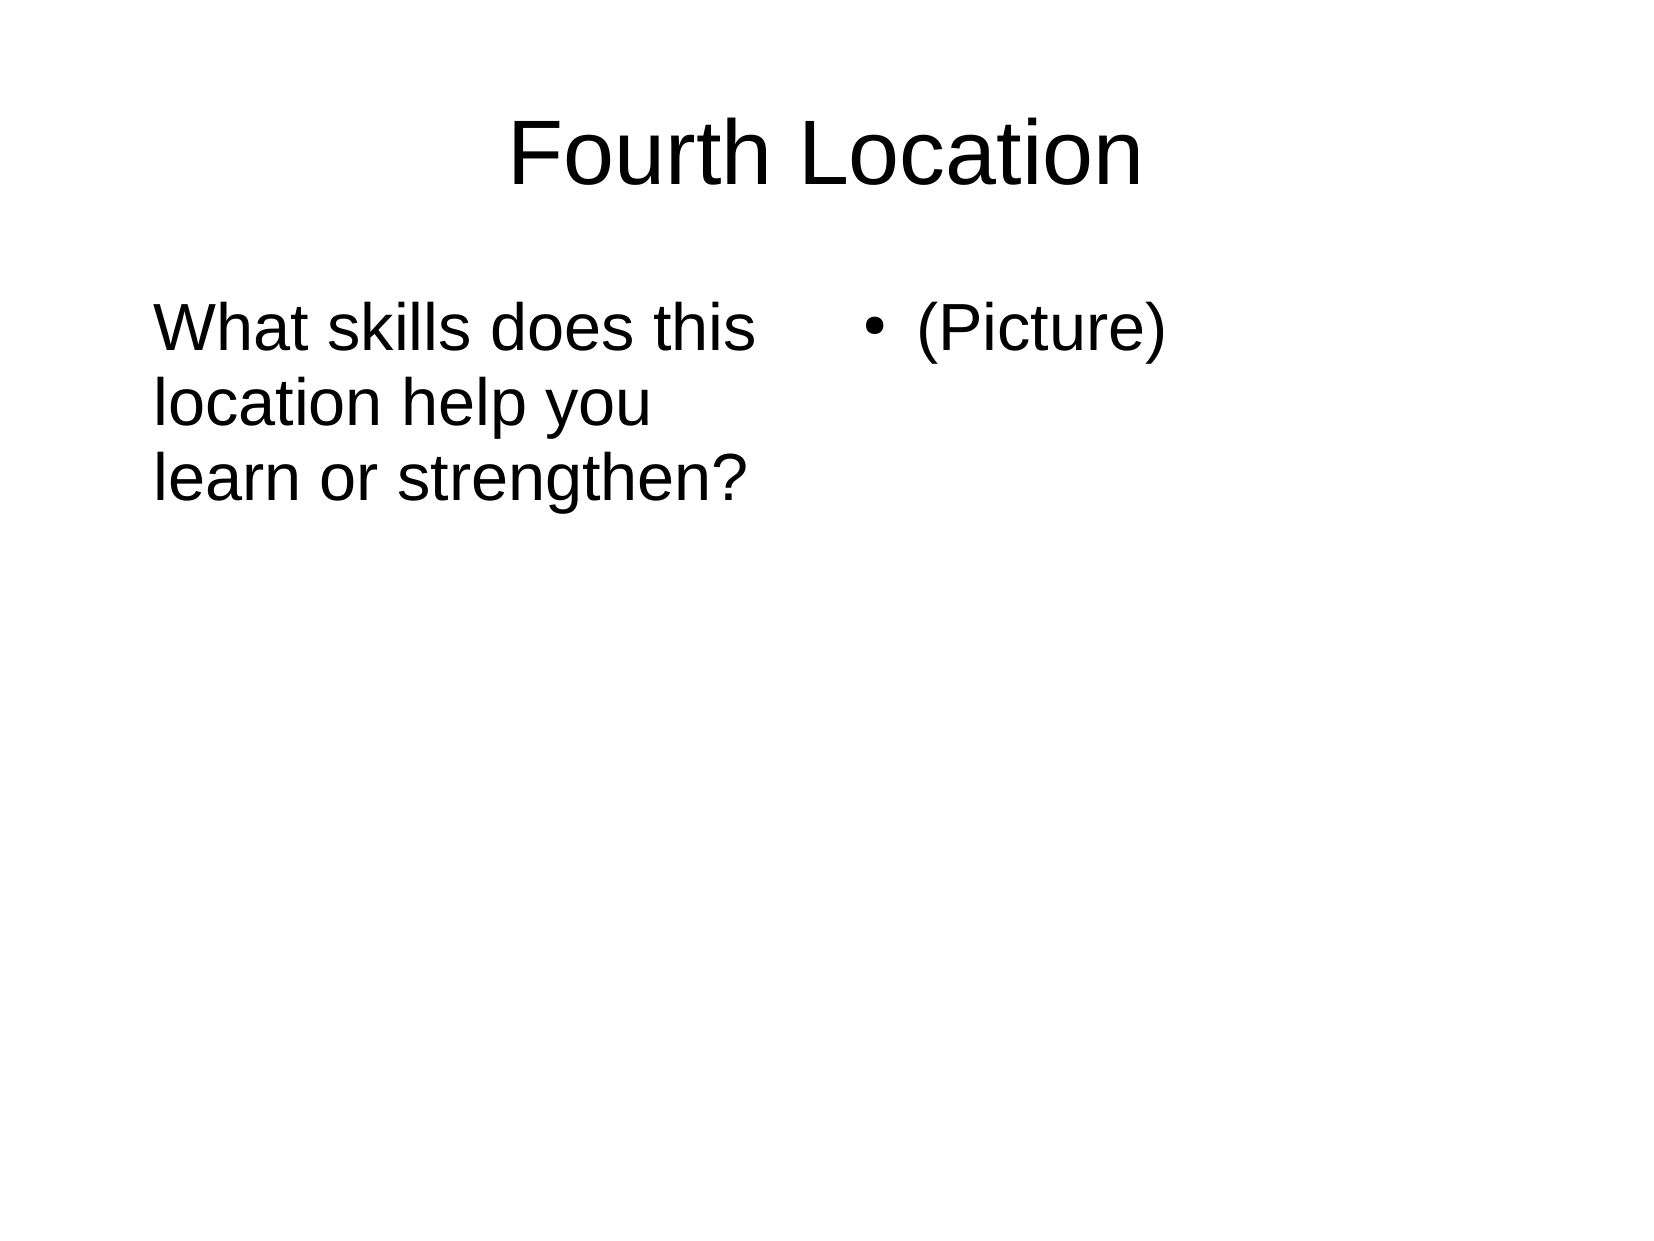

# Fourth Location
What skills does this location help you learn or strengthen?
(Picture)